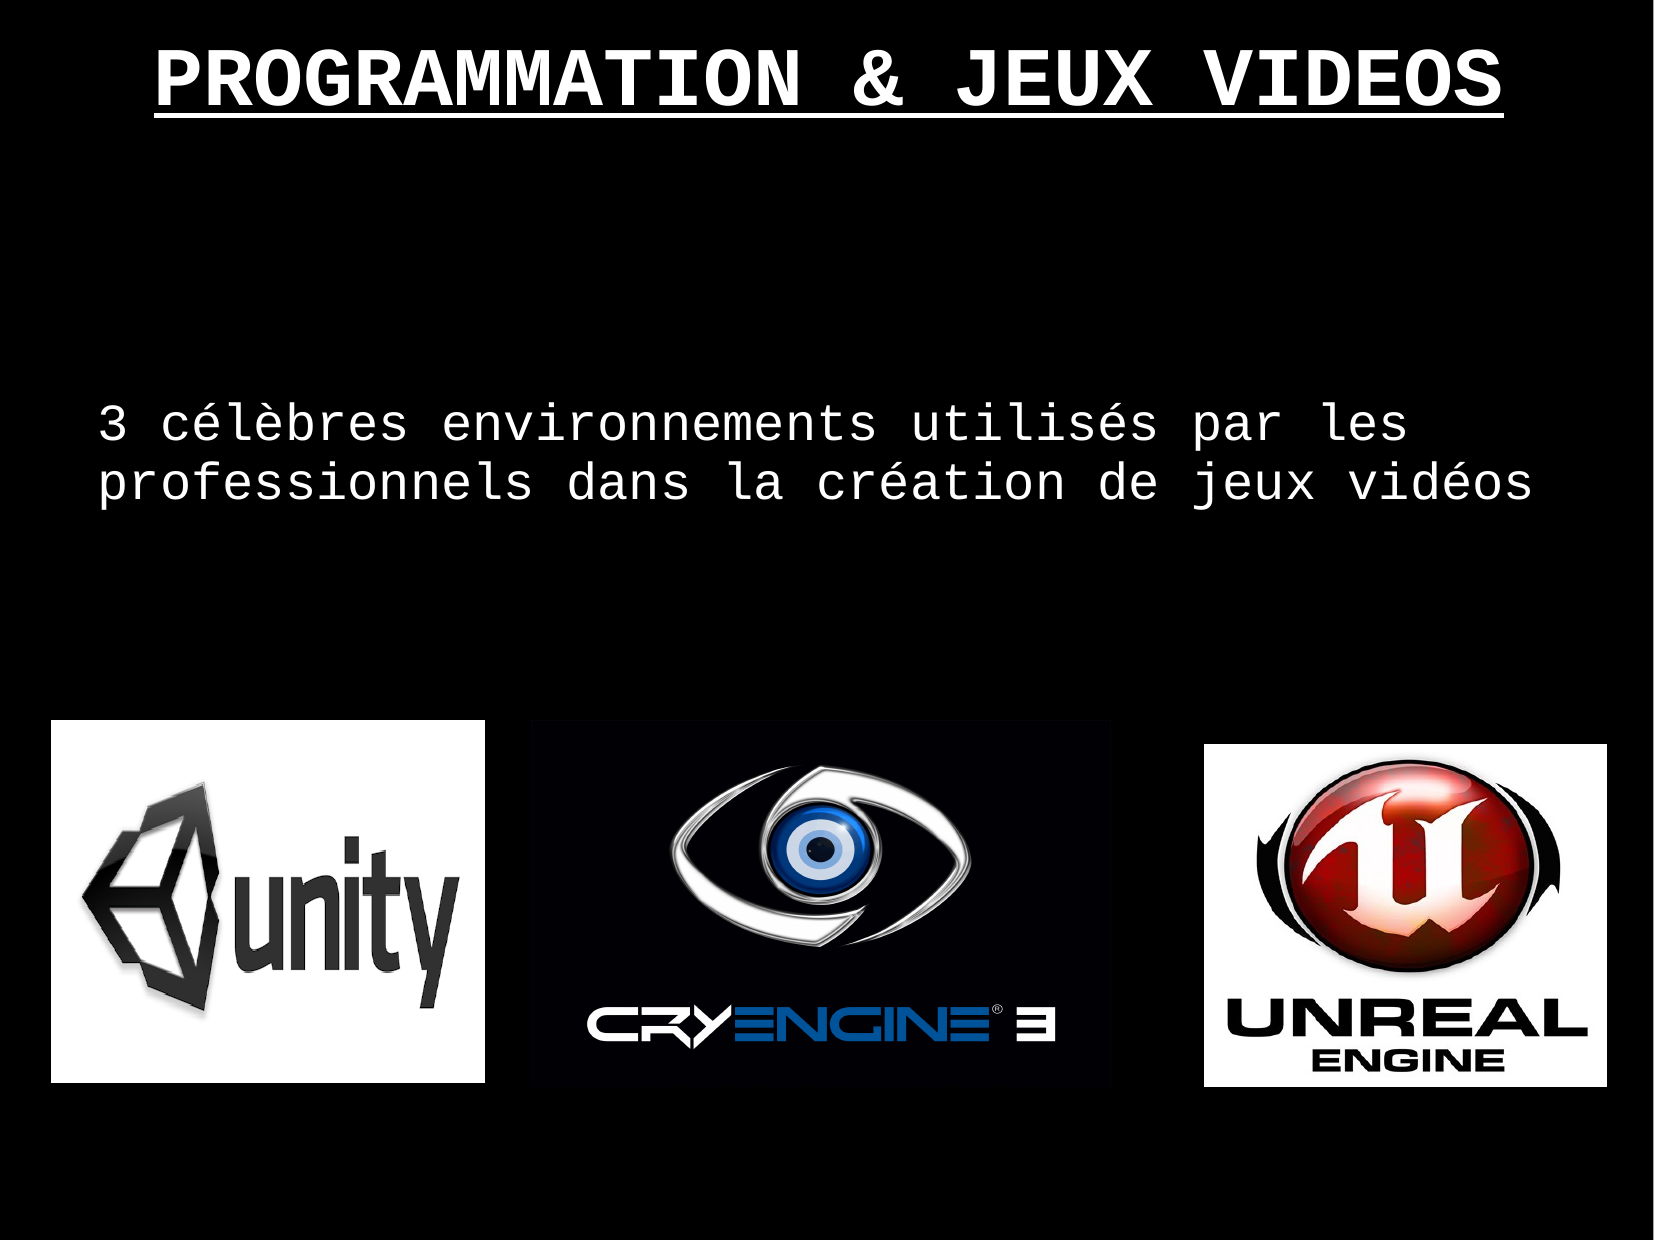

PROGRAMMATION & JEUX VIDEOS
3 célèbres environnements utilisés par les professionnels dans la création de jeux vidéos